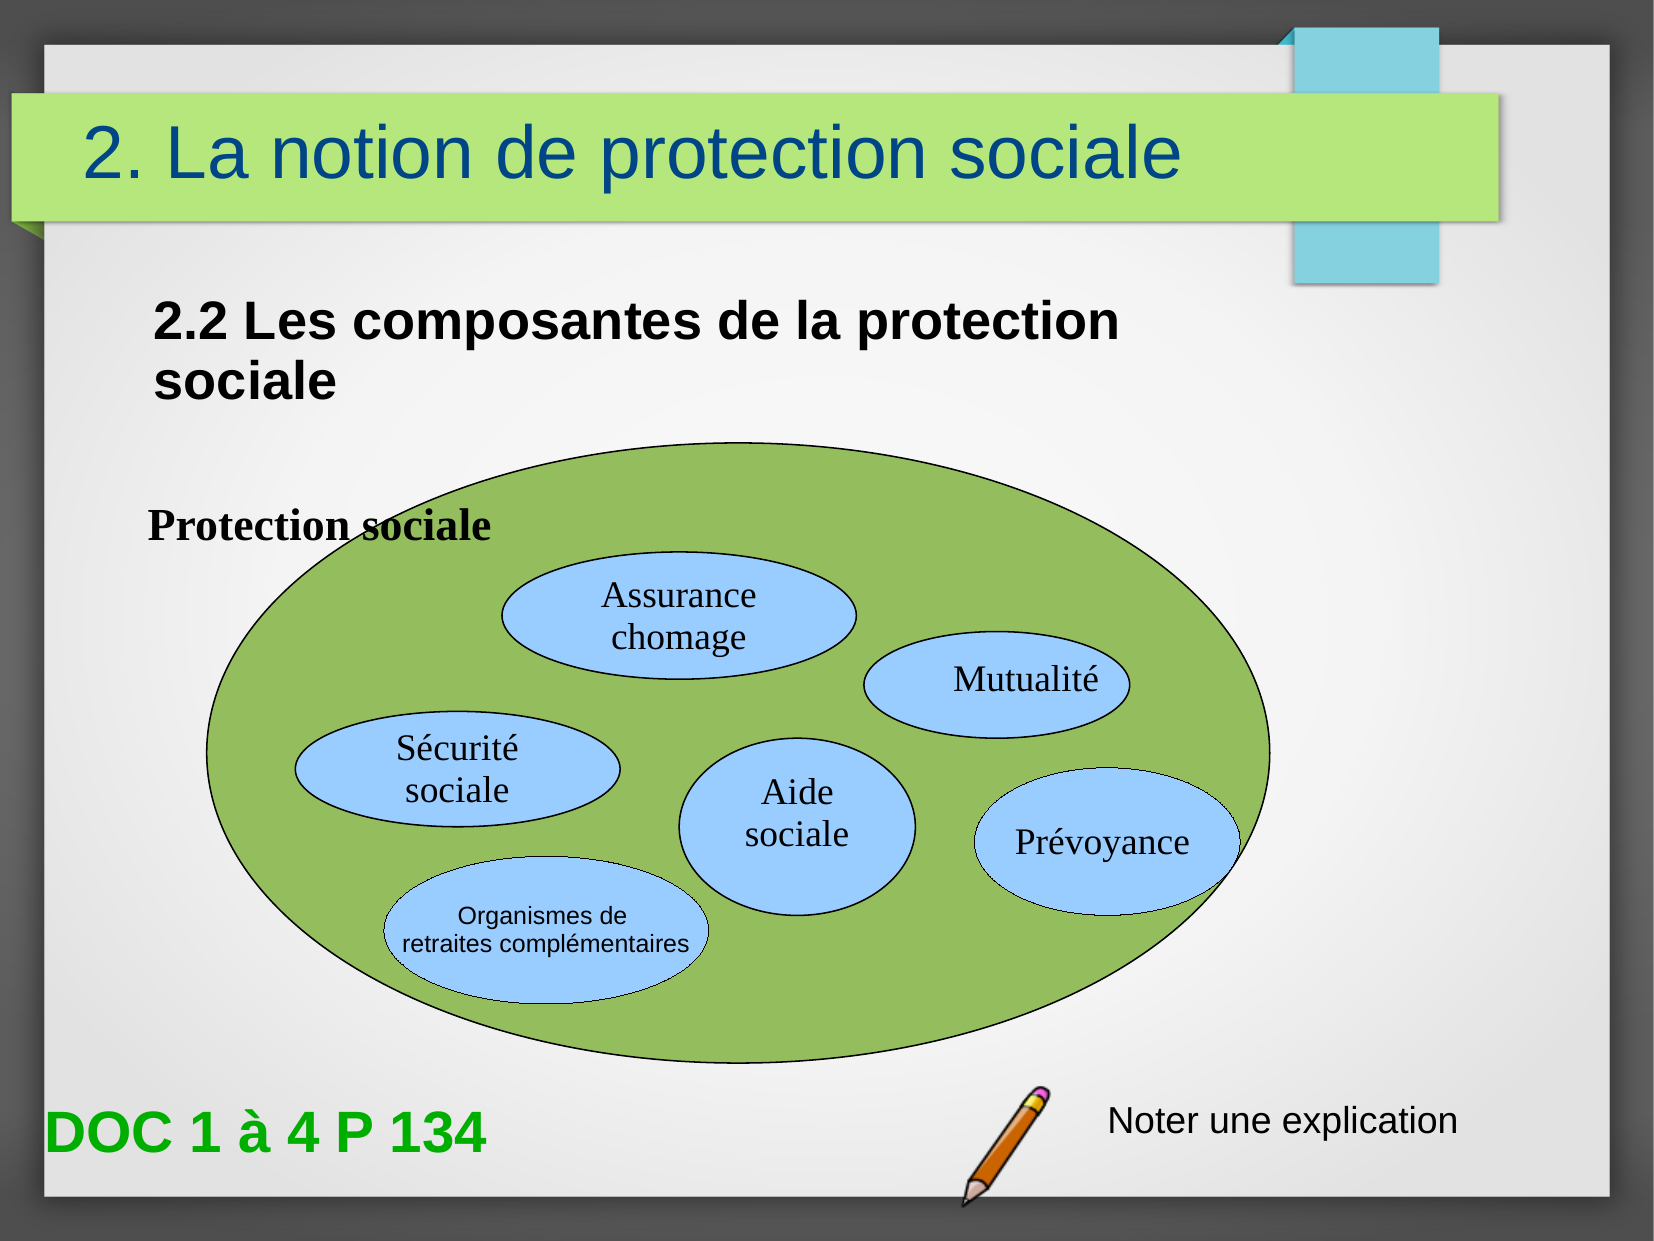

# 2. La notion de protection sociale
2.2 Les composantes de la protection 				sociale
Protection sociale
Assurance chomage
Mutualité
Sécurité sociale
Aide sociale
Prévoyance
Organismes de
retraites complémentaires
Noter une explication
DOC 1 à 4 P 134